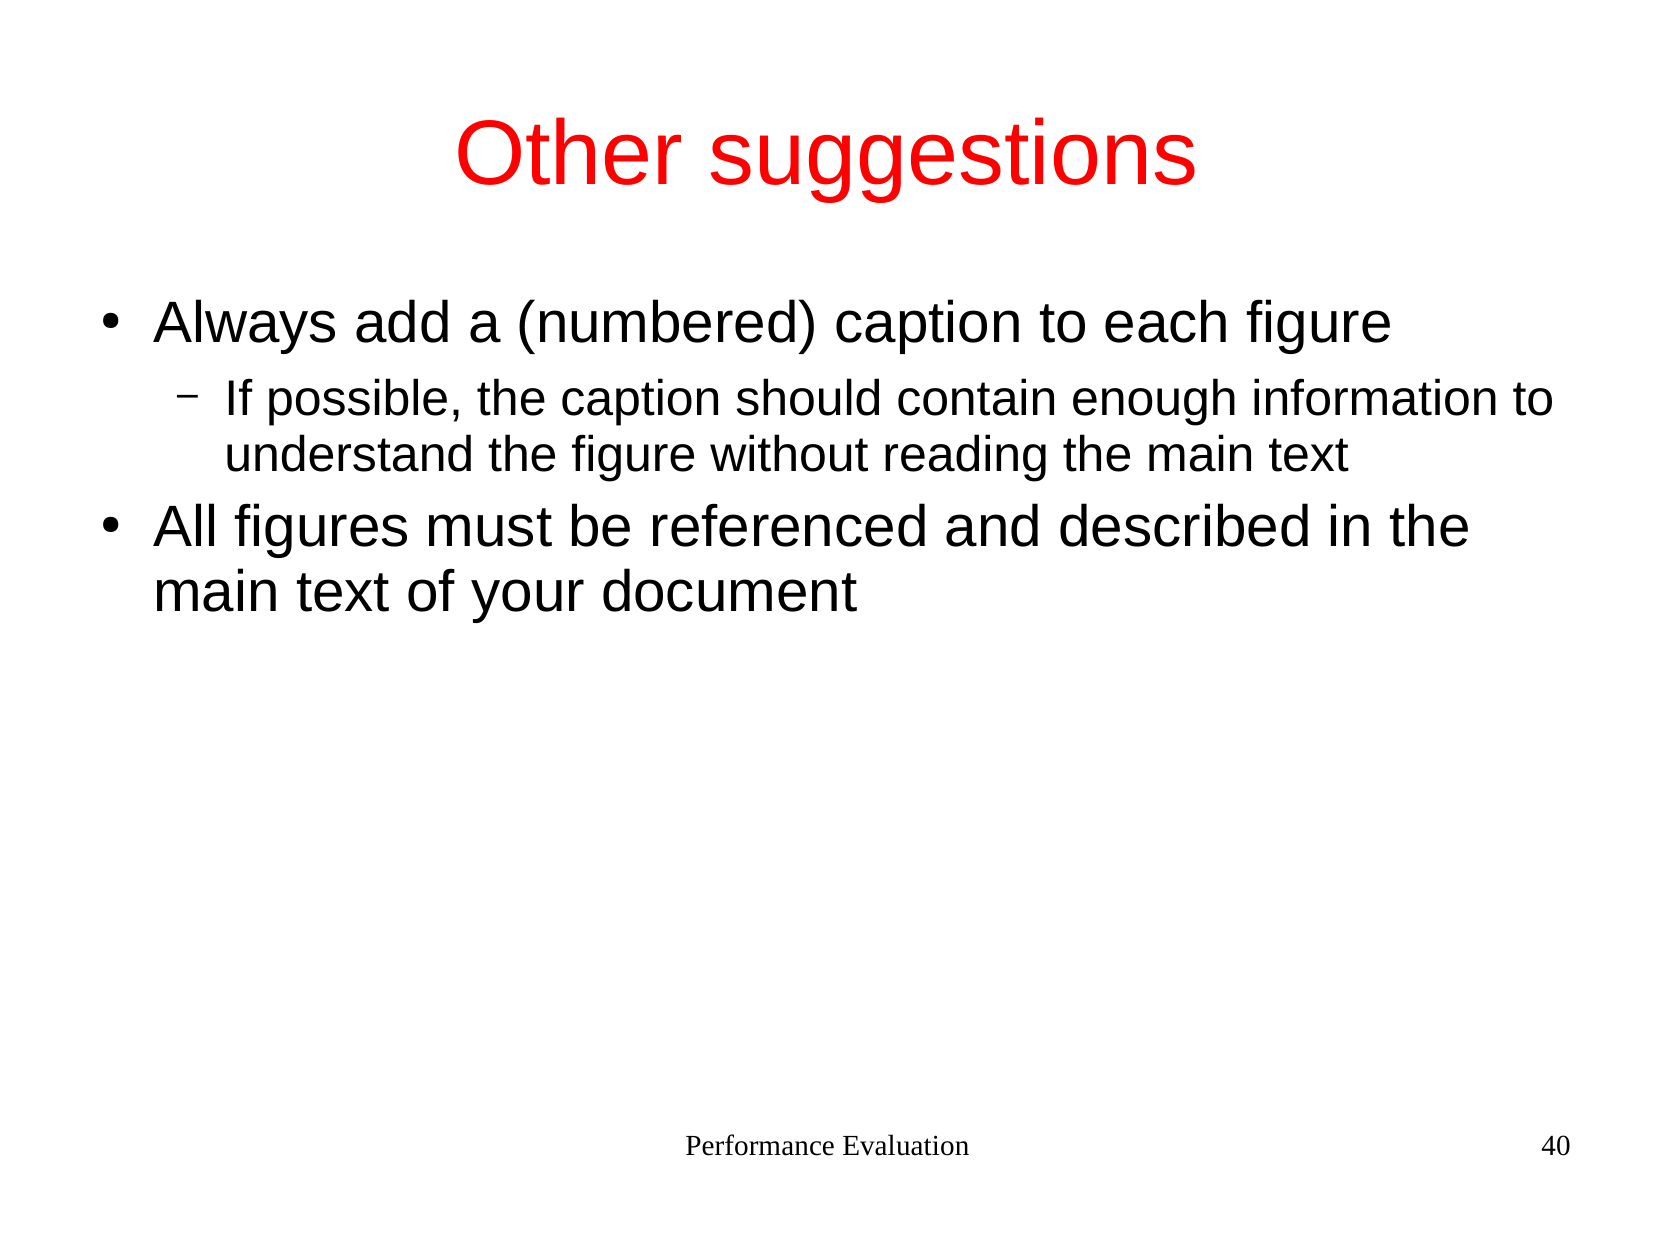

# Other suggestions
Always add a (numbered) caption to each figure
If possible, the caption should contain enough information to understand the figure without reading the main text
All figures must be referenced and described in the main text of your document
Performance Evaluation
40